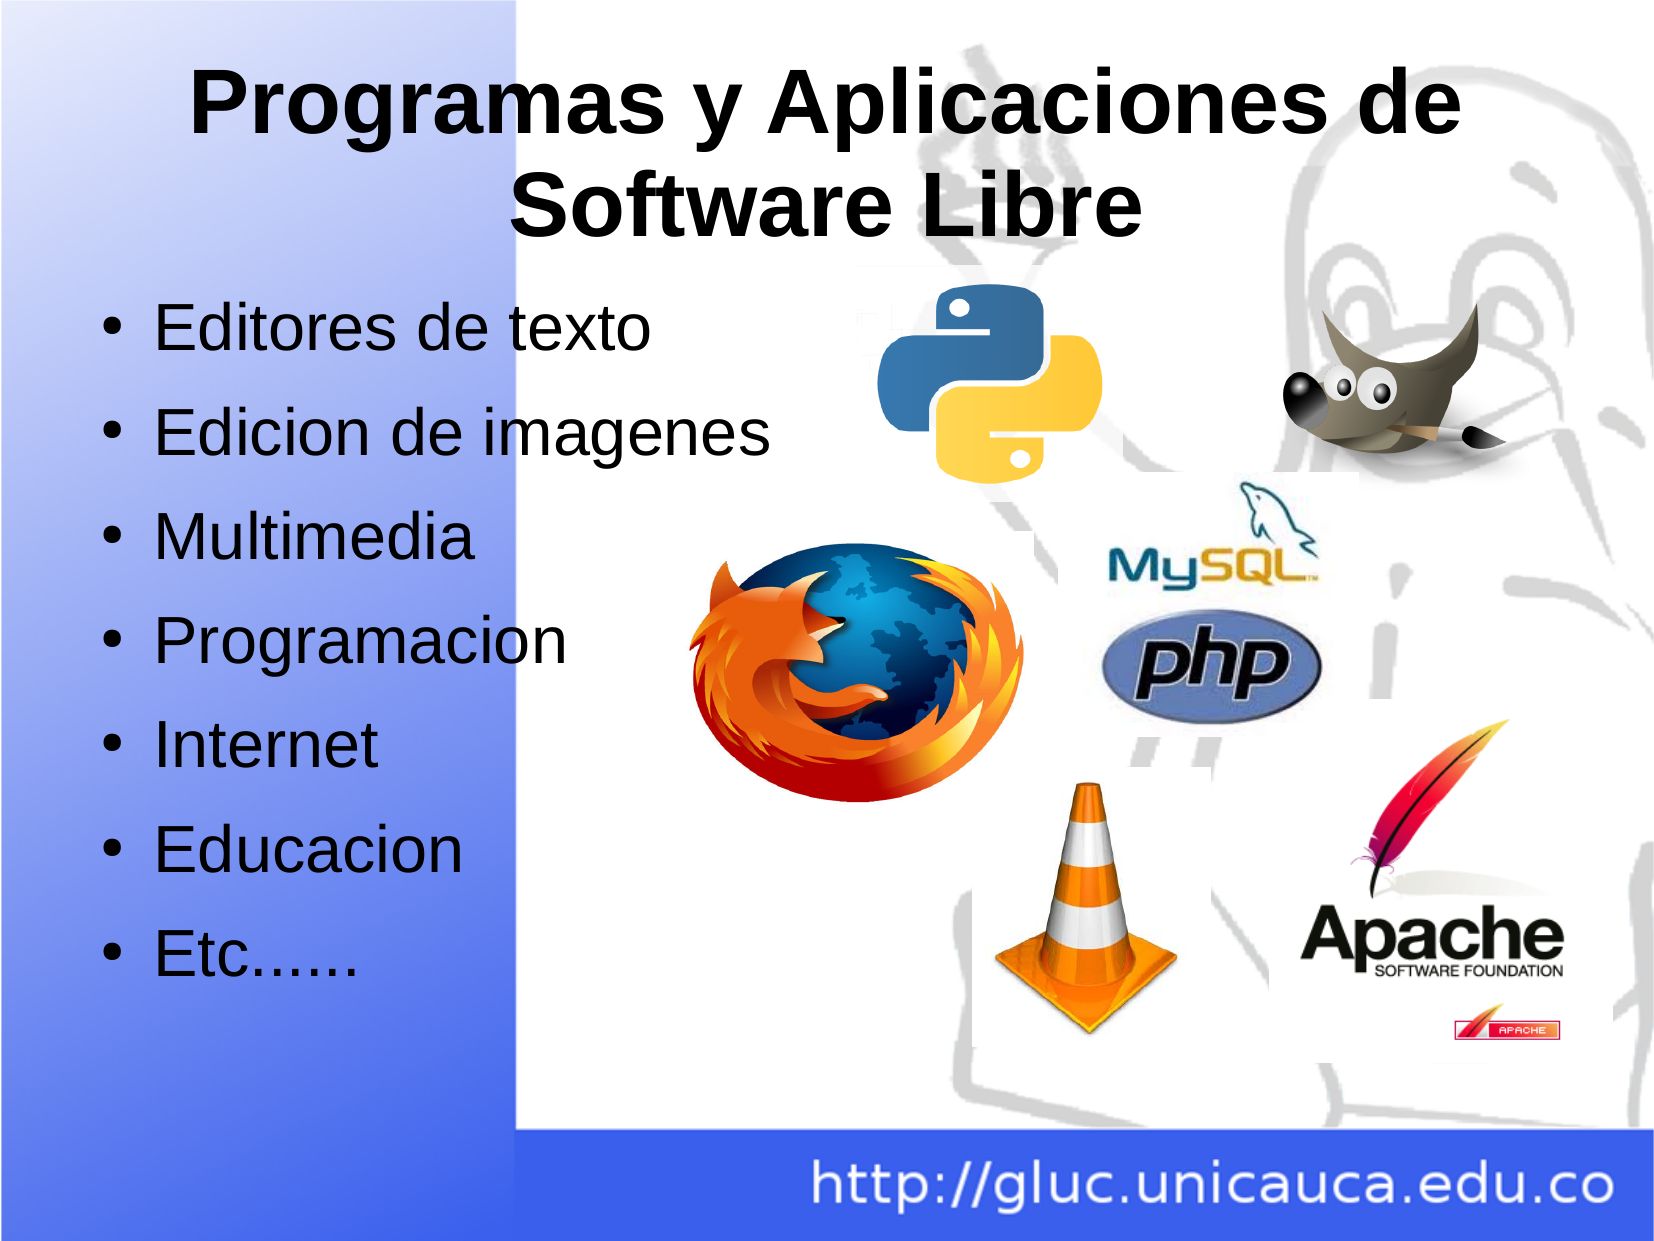

# Programas y Aplicaciones de Software Libre
Editores de texto
Edicion de imagenes
Multimedia
Programacion
Internet
Educacion
Etc......